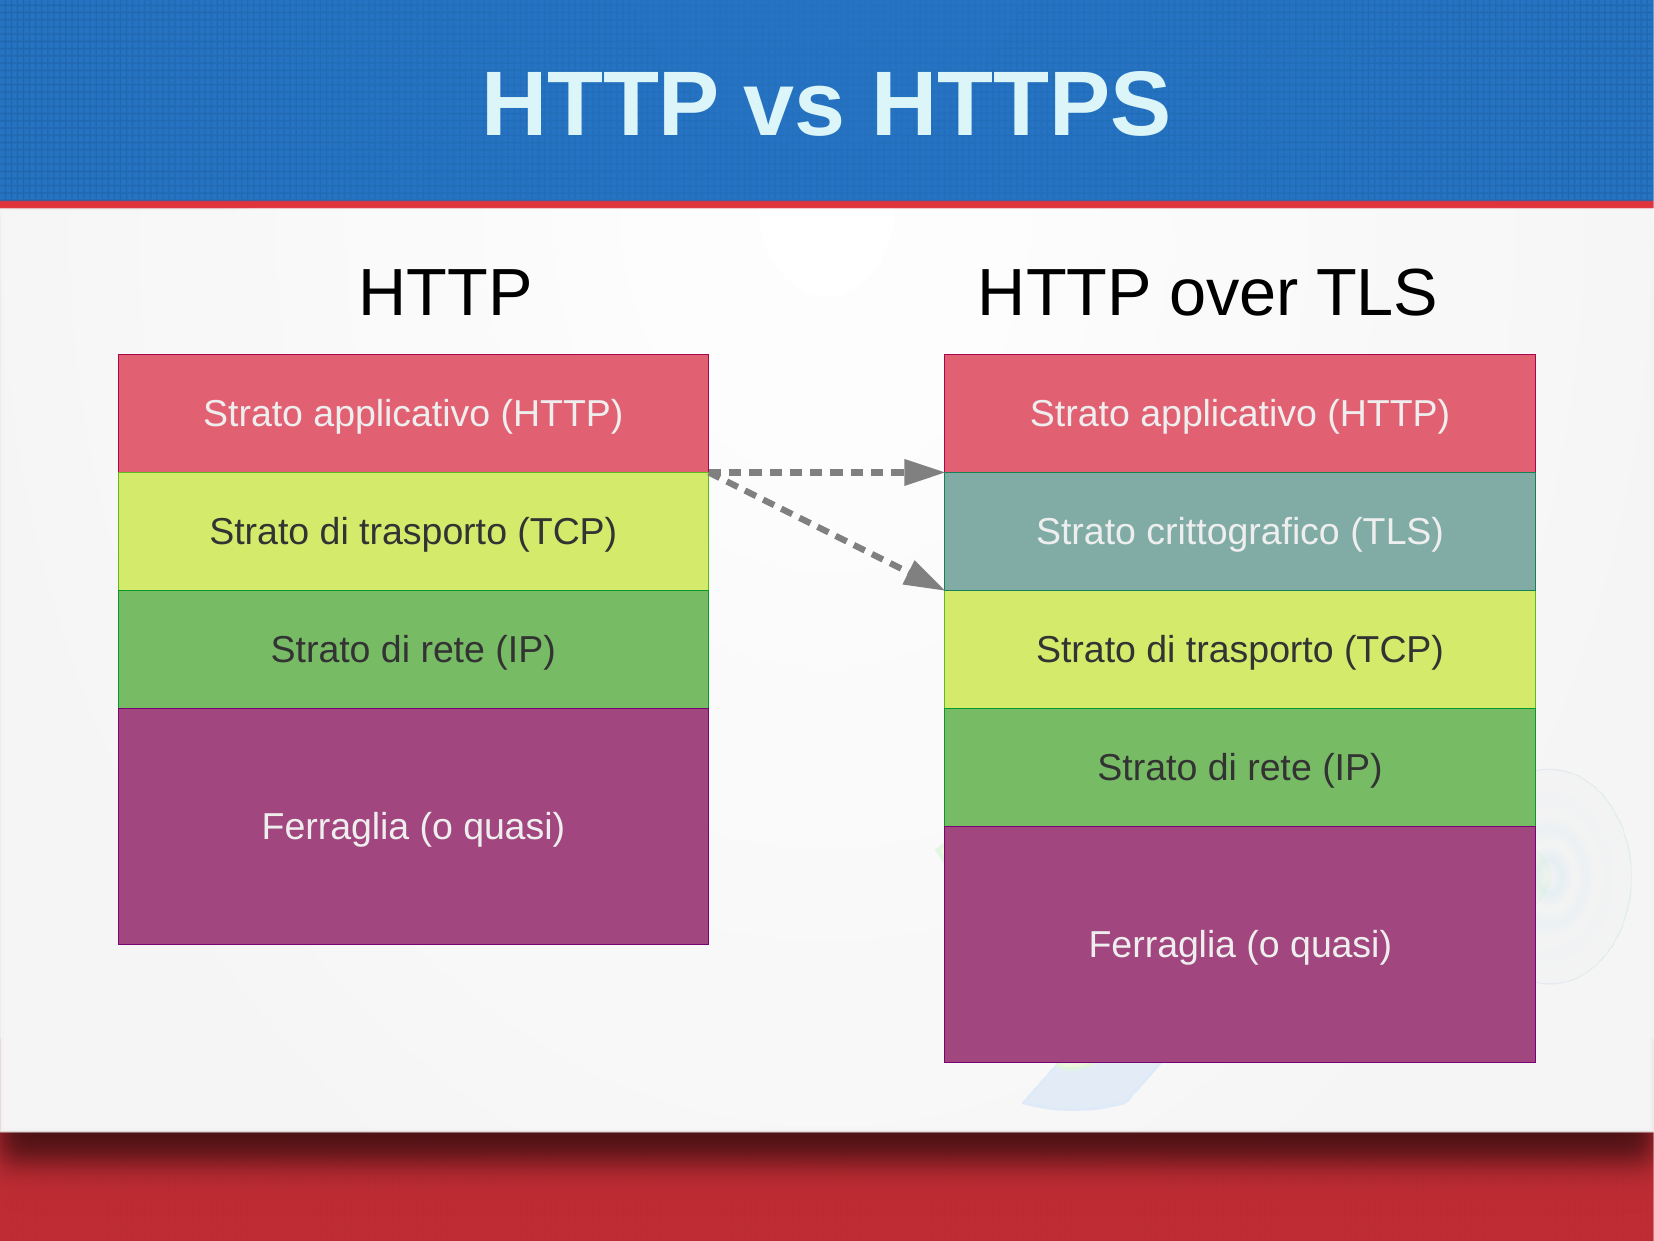

# HTTP vs HTTPS
HTTP
HTTP over TLS
Strato applicativo (HTTP)
Strato applicativo (HTTP)
Strato di trasporto (TCP)
Strato crittografico (TLS)
Strato di rete (IP)
Strato di trasporto (TCP)
Ferraglia (o quasi)
Strato di rete (IP)
Ferraglia (o quasi)